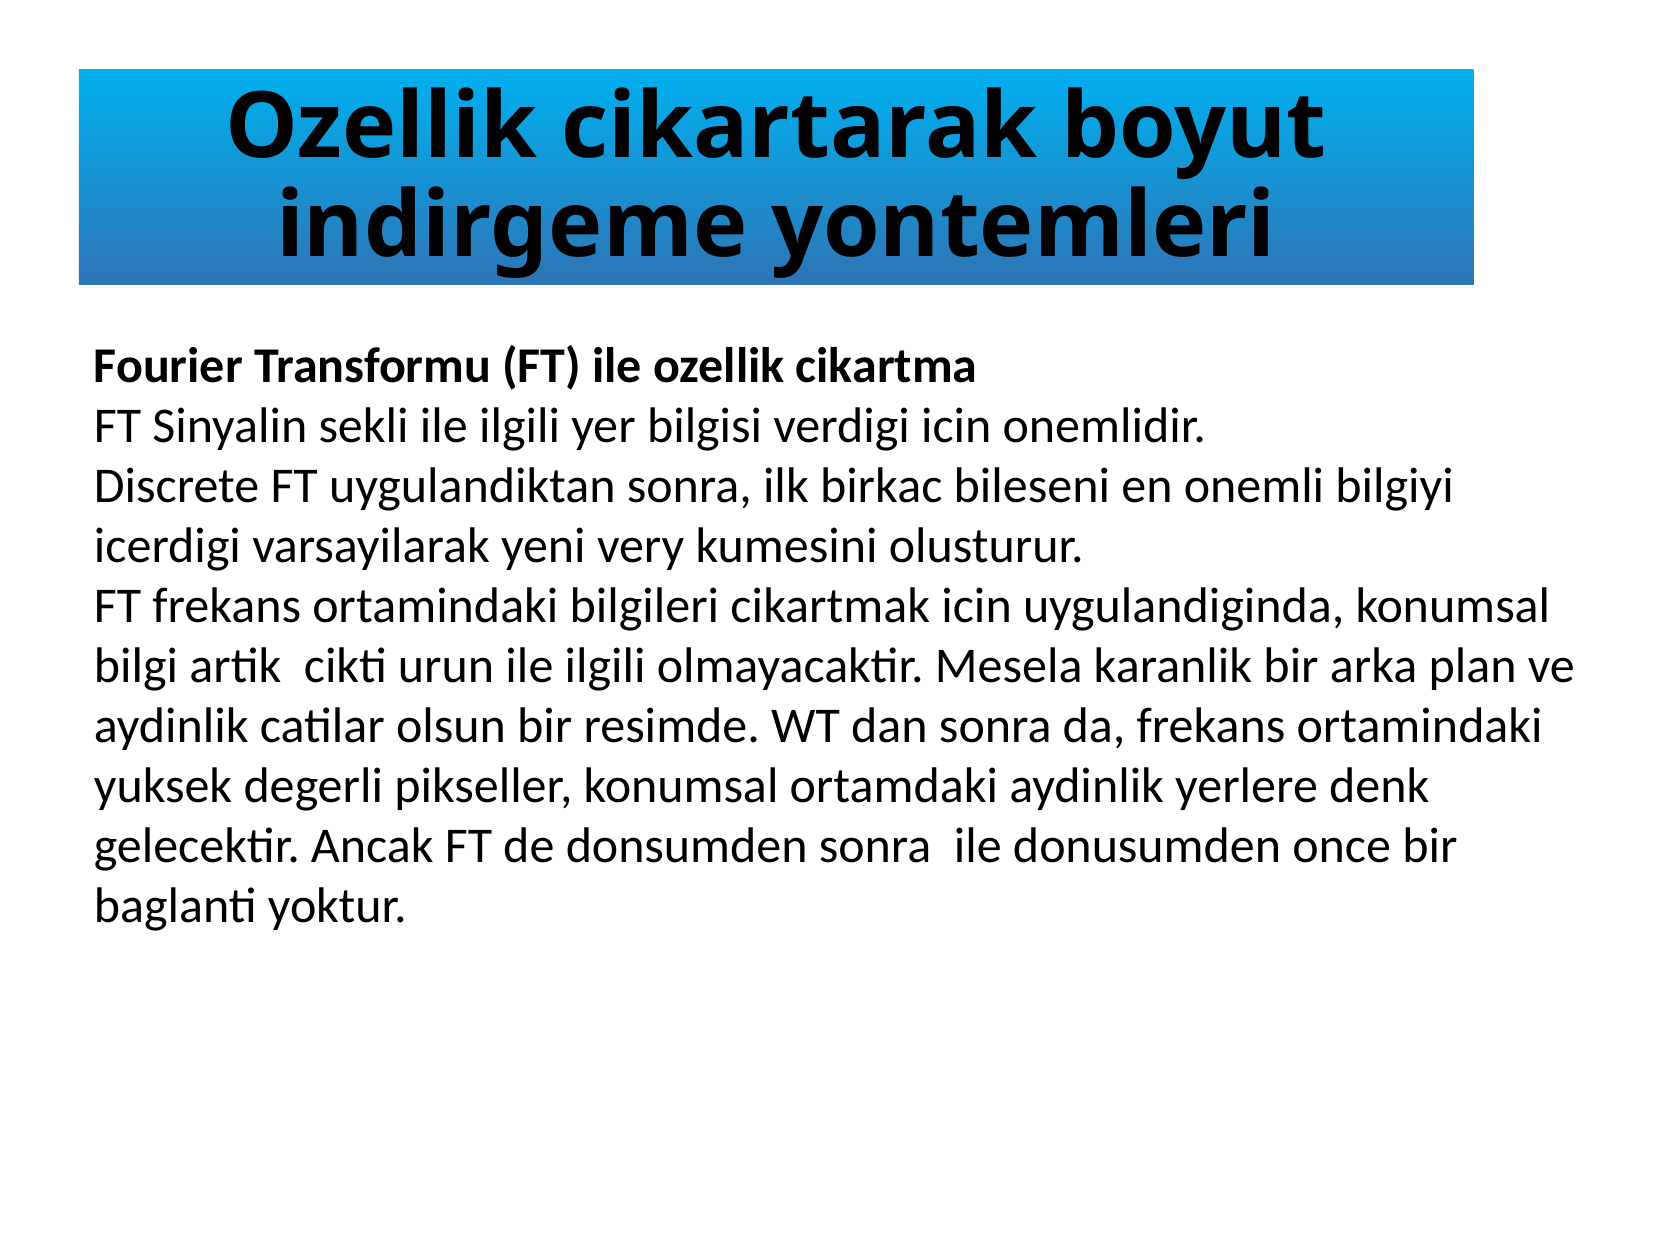

Ozellik cikartarak boyut indirgeme yontemleri
Fourier Transformu (FT) ile ozellik cikartma
FT Sinyalin sekli ile ilgili yer bilgisi verdigi icin onemlidir.
Discrete FT uygulandiktan sonra, ilk birkac bileseni en onemli bilgiyi icerdigi varsayilarak yeni very kumesini olusturur.
FT frekans ortamindaki bilgileri cikartmak icin uygulandiginda, konumsal bilgi artik cikti urun ile ilgili olmayacaktir. Mesela karanlik bir arka plan ve aydinlik catilar olsun bir resimde. WT dan sonra da, frekans ortamindaki yuksek degerli pikseller, konumsal ortamdaki aydinlik yerlere denk gelecektir. Ancak FT de donsumden sonra ile donusumden once bir baglanti yoktur.